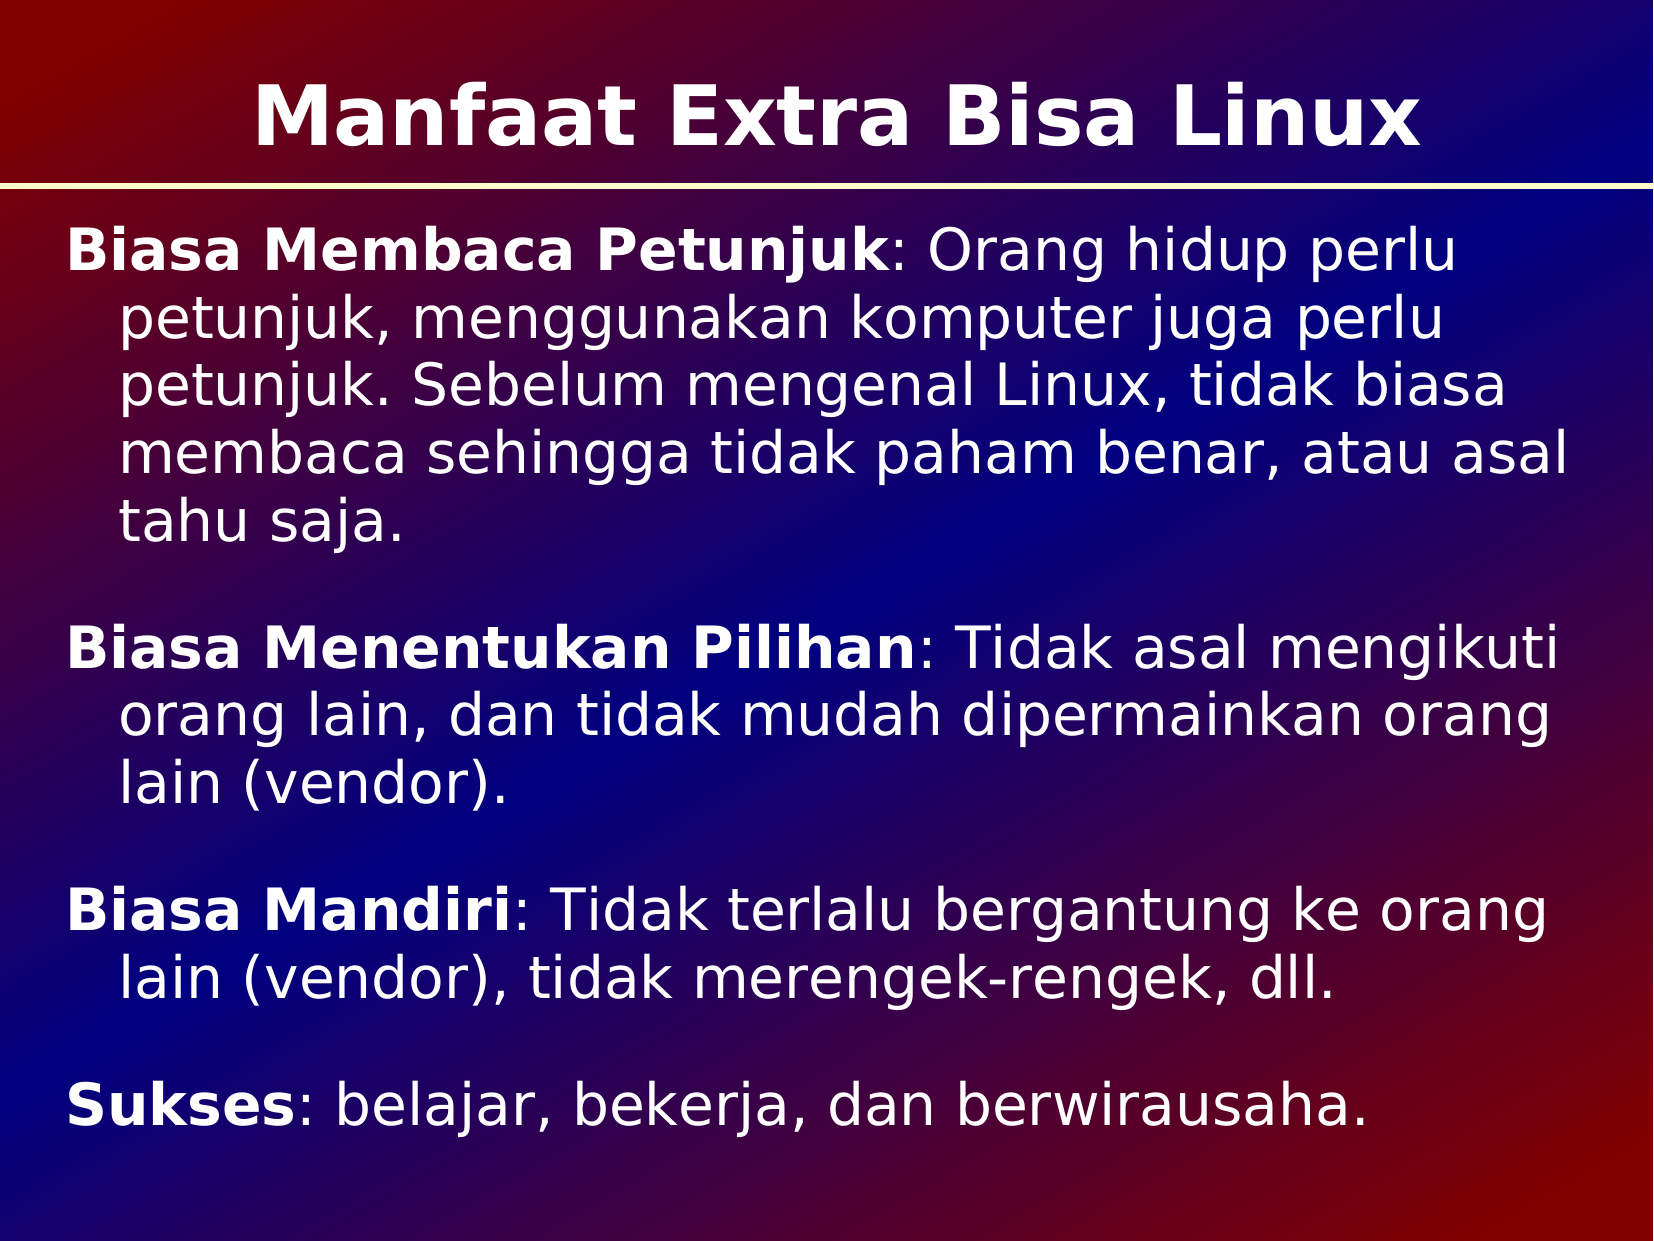

# Manfaat Extra Bisa Linux
Biasa Membaca Petunjuk: Orang hidup perlu petunjuk, menggunakan komputer juga perlu petunjuk. Sebelum mengenal Linux, tidak biasa membaca sehingga tidak paham benar, atau asal tahu saja.
Biasa Menentukan Pilihan: Tidak asal mengikuti orang lain, dan tidak mudah dipermainkan orang lain (vendor).
Biasa Mandiri: Tidak terlalu bergantung ke orang lain (vendor), tidak merengek-rengek, dll.
Sukses: belajar, bekerja, dan berwirausaha.